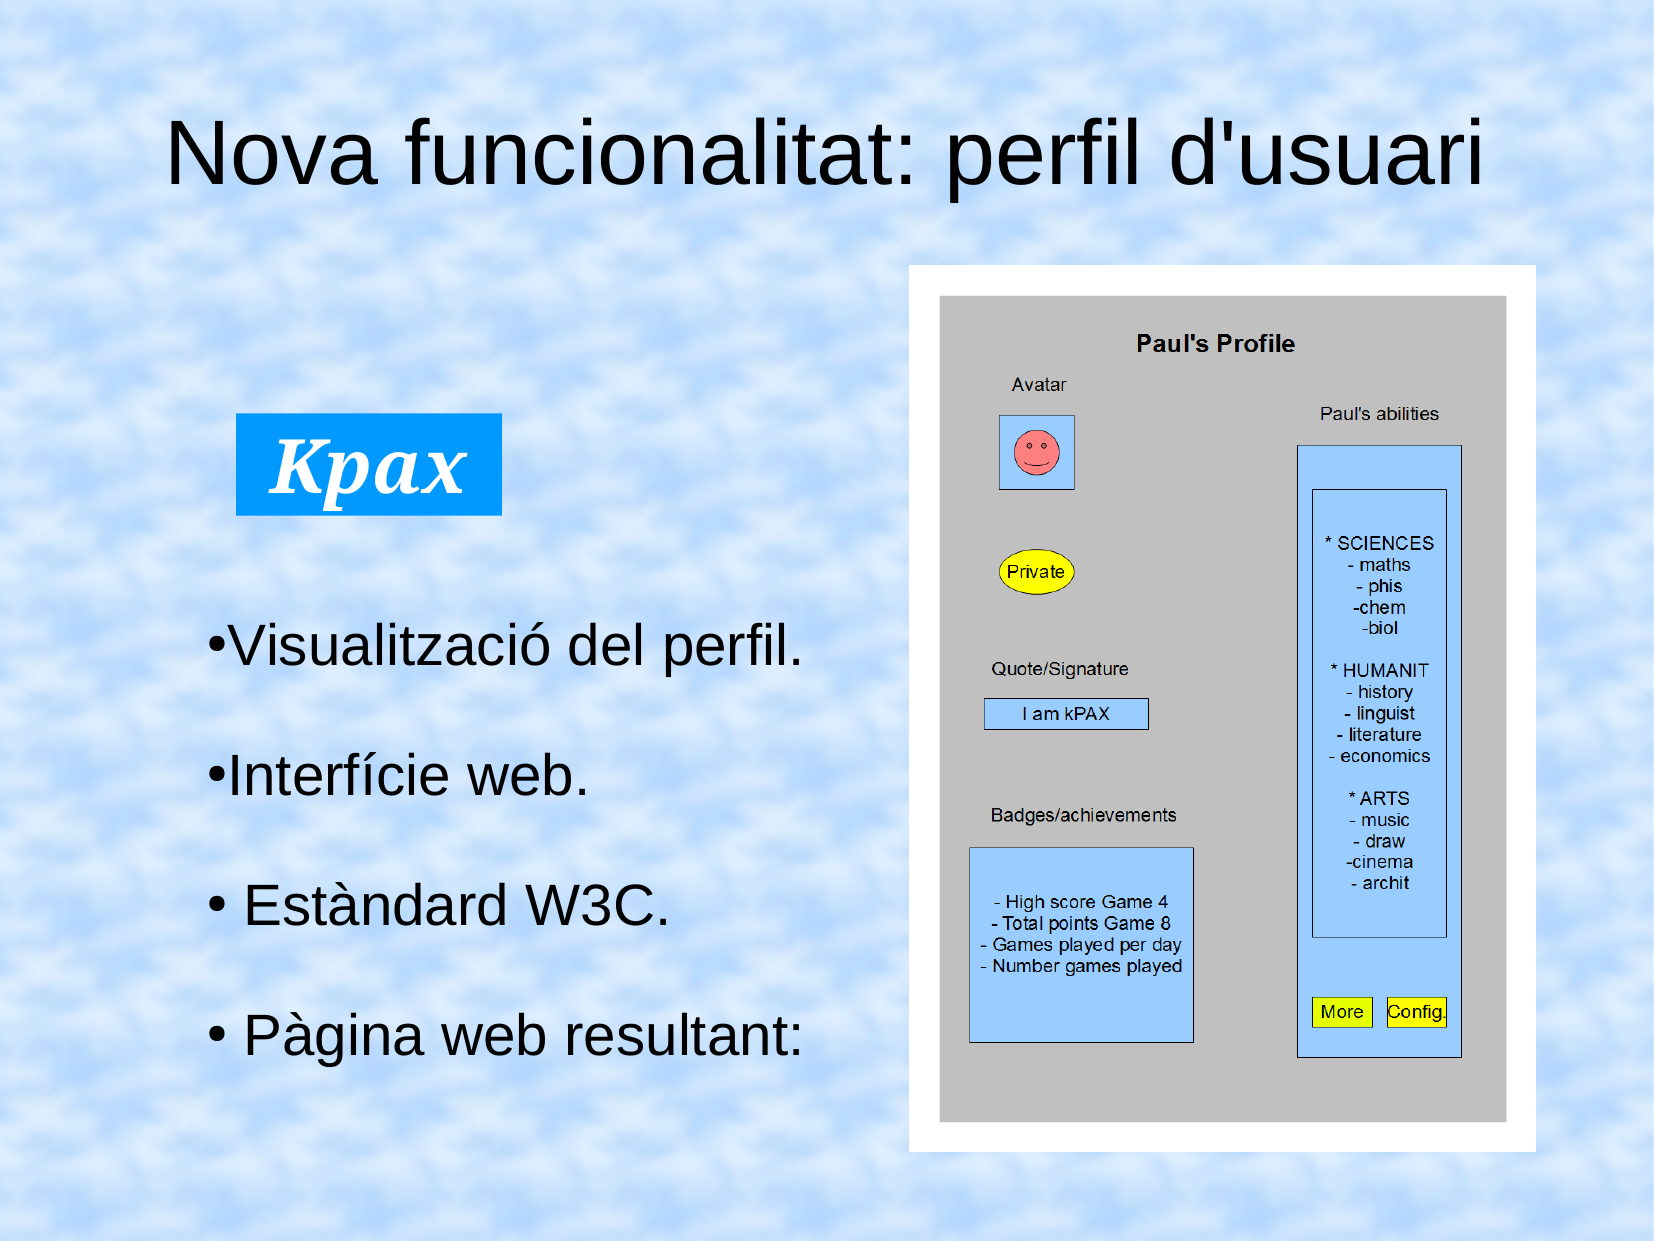

# Nova funcionalitat: perfil d'usuari
Visualització del perfil.
Interfície web.
 Estàndard W3C.
 Pàgina web resultant:
Kpax